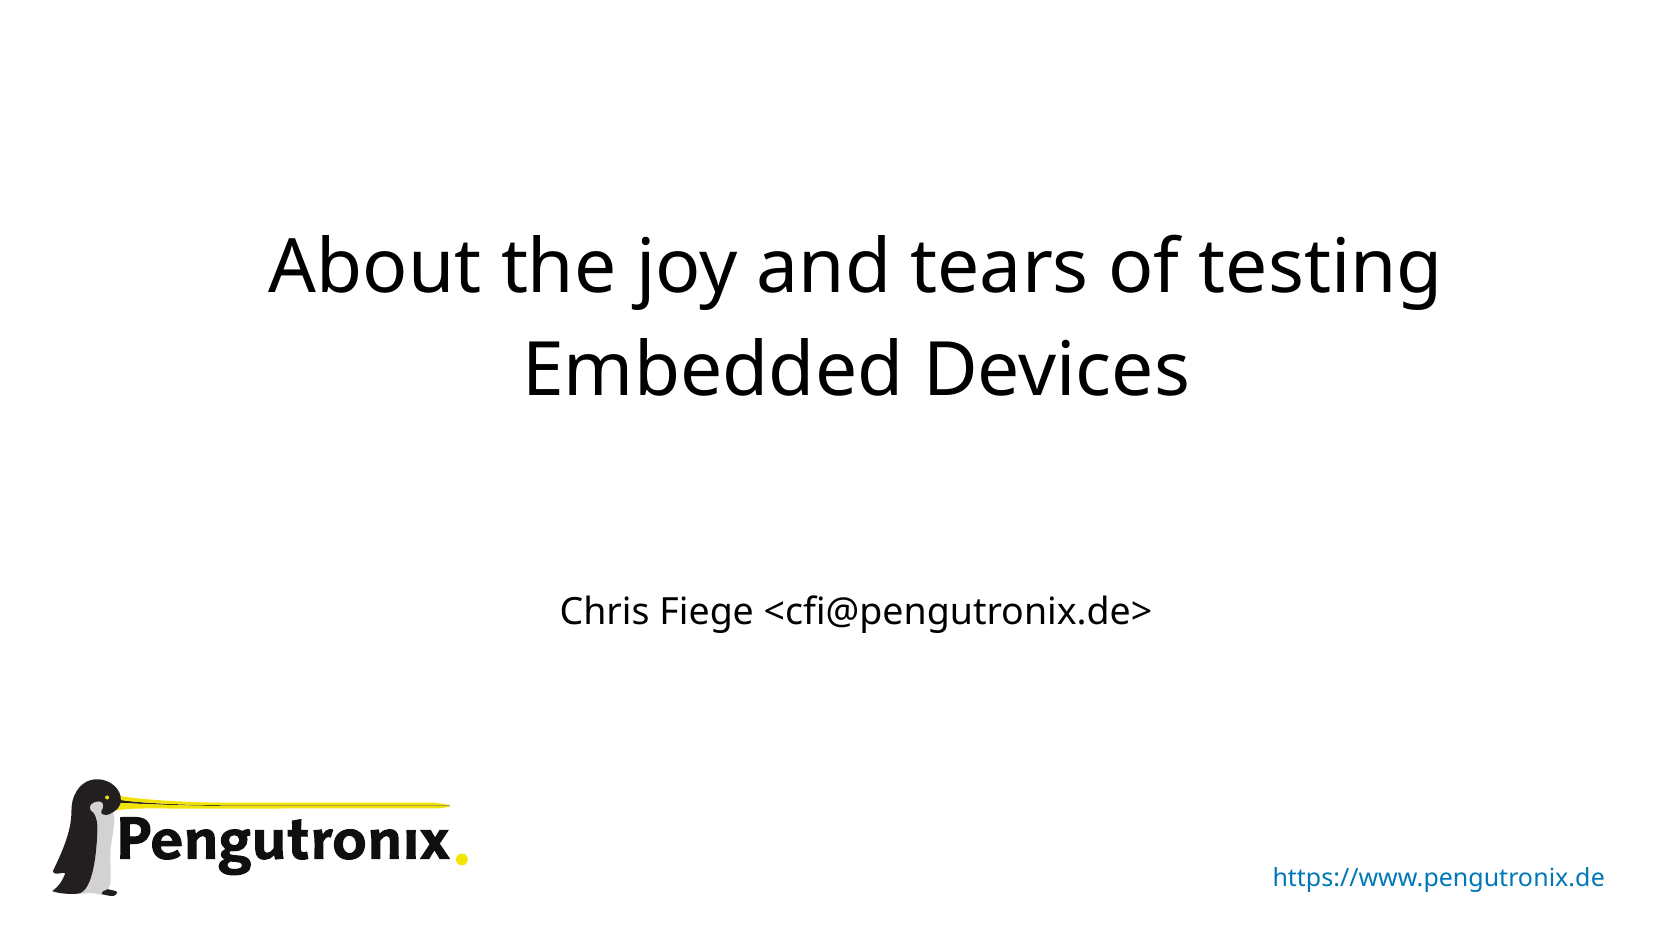

# About the joy and tears of testing Embedded Devices
Chris Fiege <cfi@pengutronix.de>